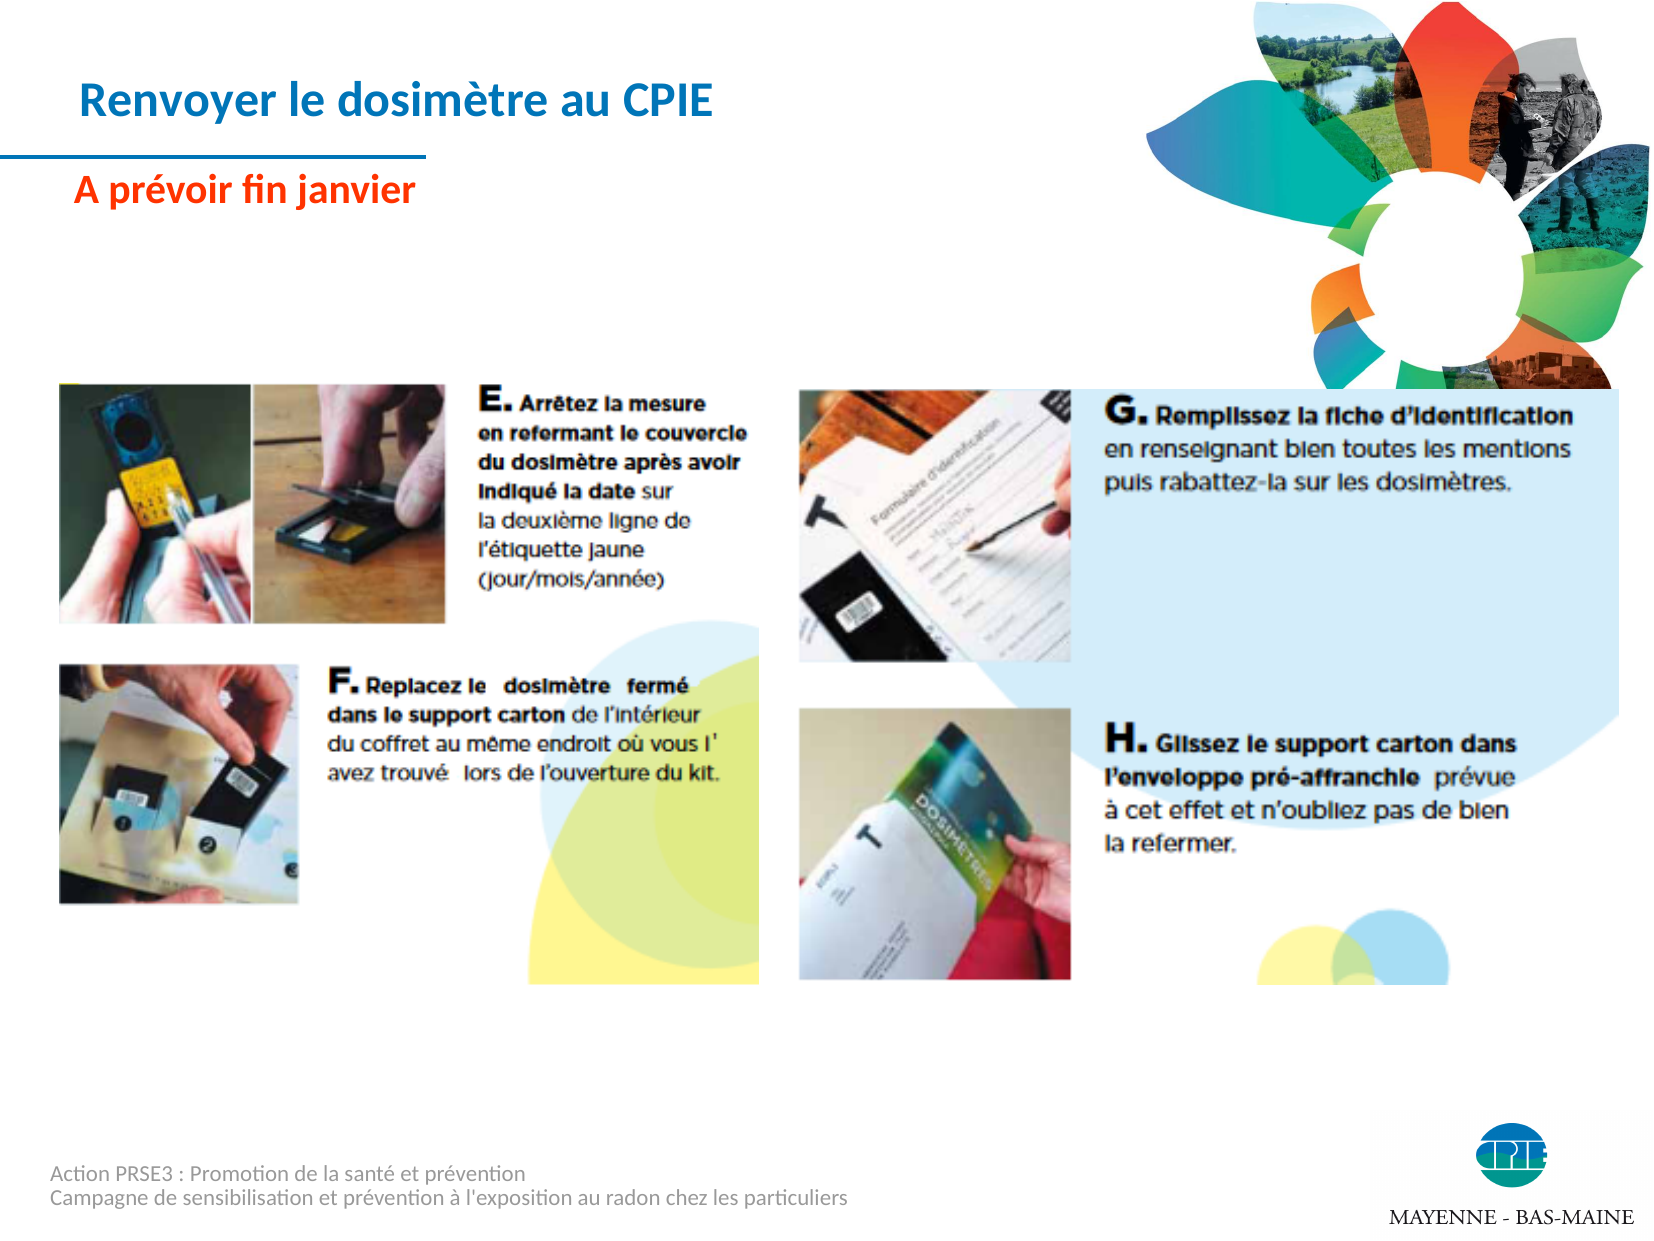

Renvoyer le dosimètre au CPIE
A prévoir fin janvier
Action PRSE3 : Promotion de la santé et prévention
Campagne de sensibilisation et prévention à l'exposition au radon chez les particuliers